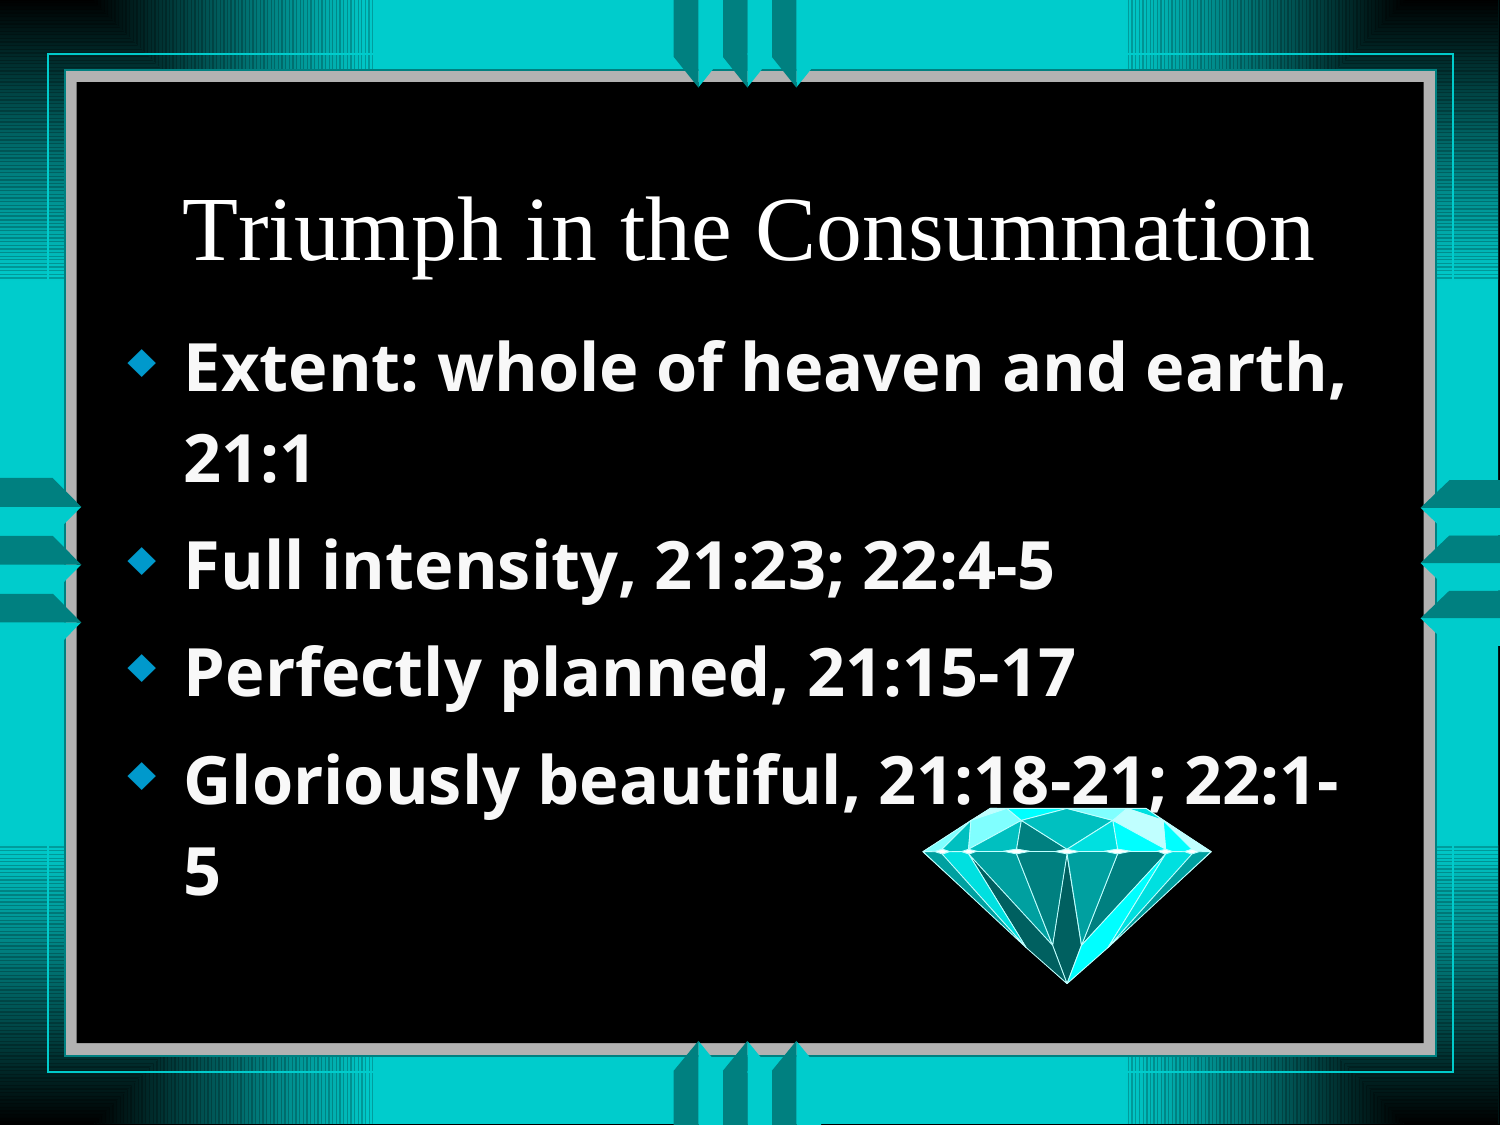

# Triumph in the Consummation
Extent: whole of heaven and earth, 21:1
Full intensity, 21:23; 22:4-5
Perfectly planned, 21:15-17
Gloriously beautiful, 21:18-21; 22:1-5